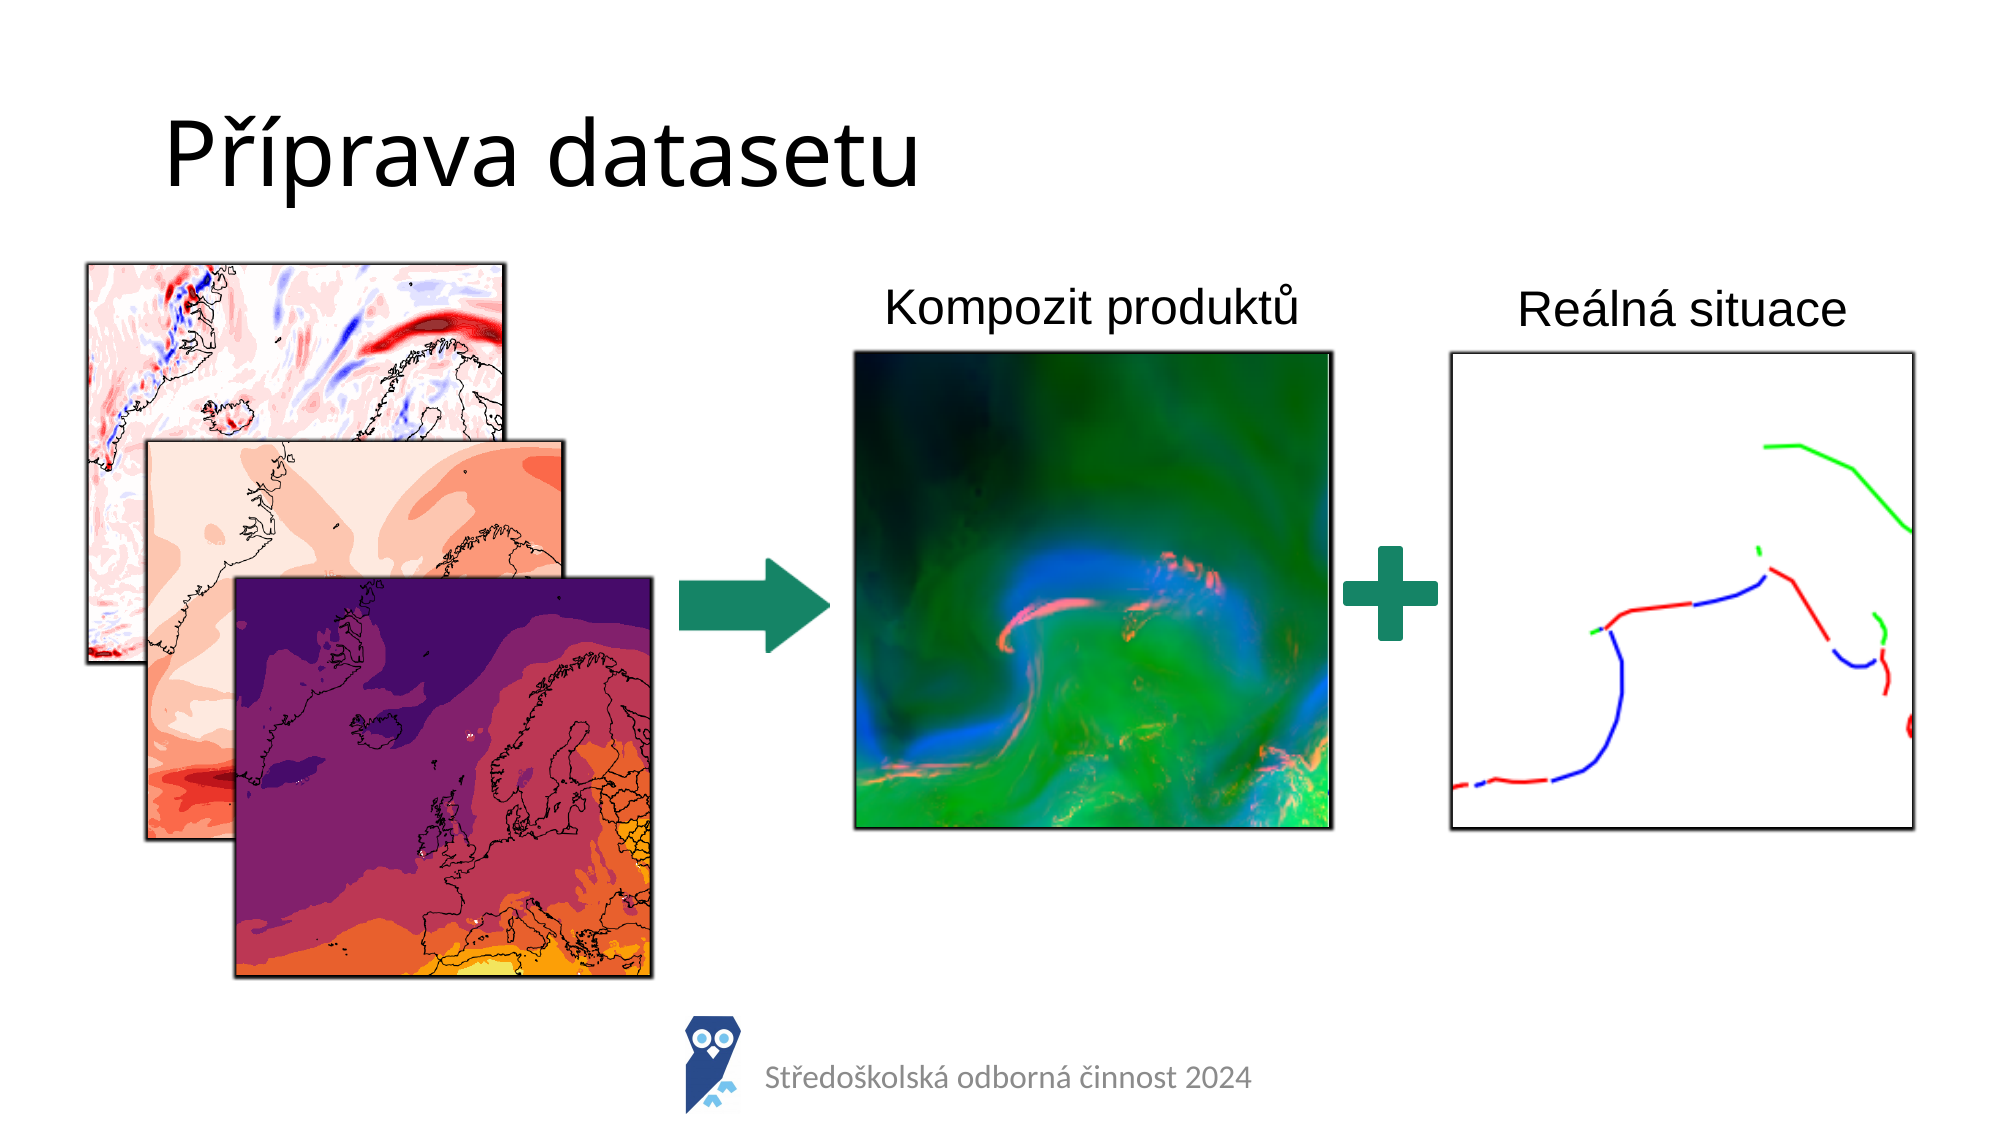

# Příprava datasetu
Kompozit produktů
Reálná situace
Středoškolská odborná činnost 2024